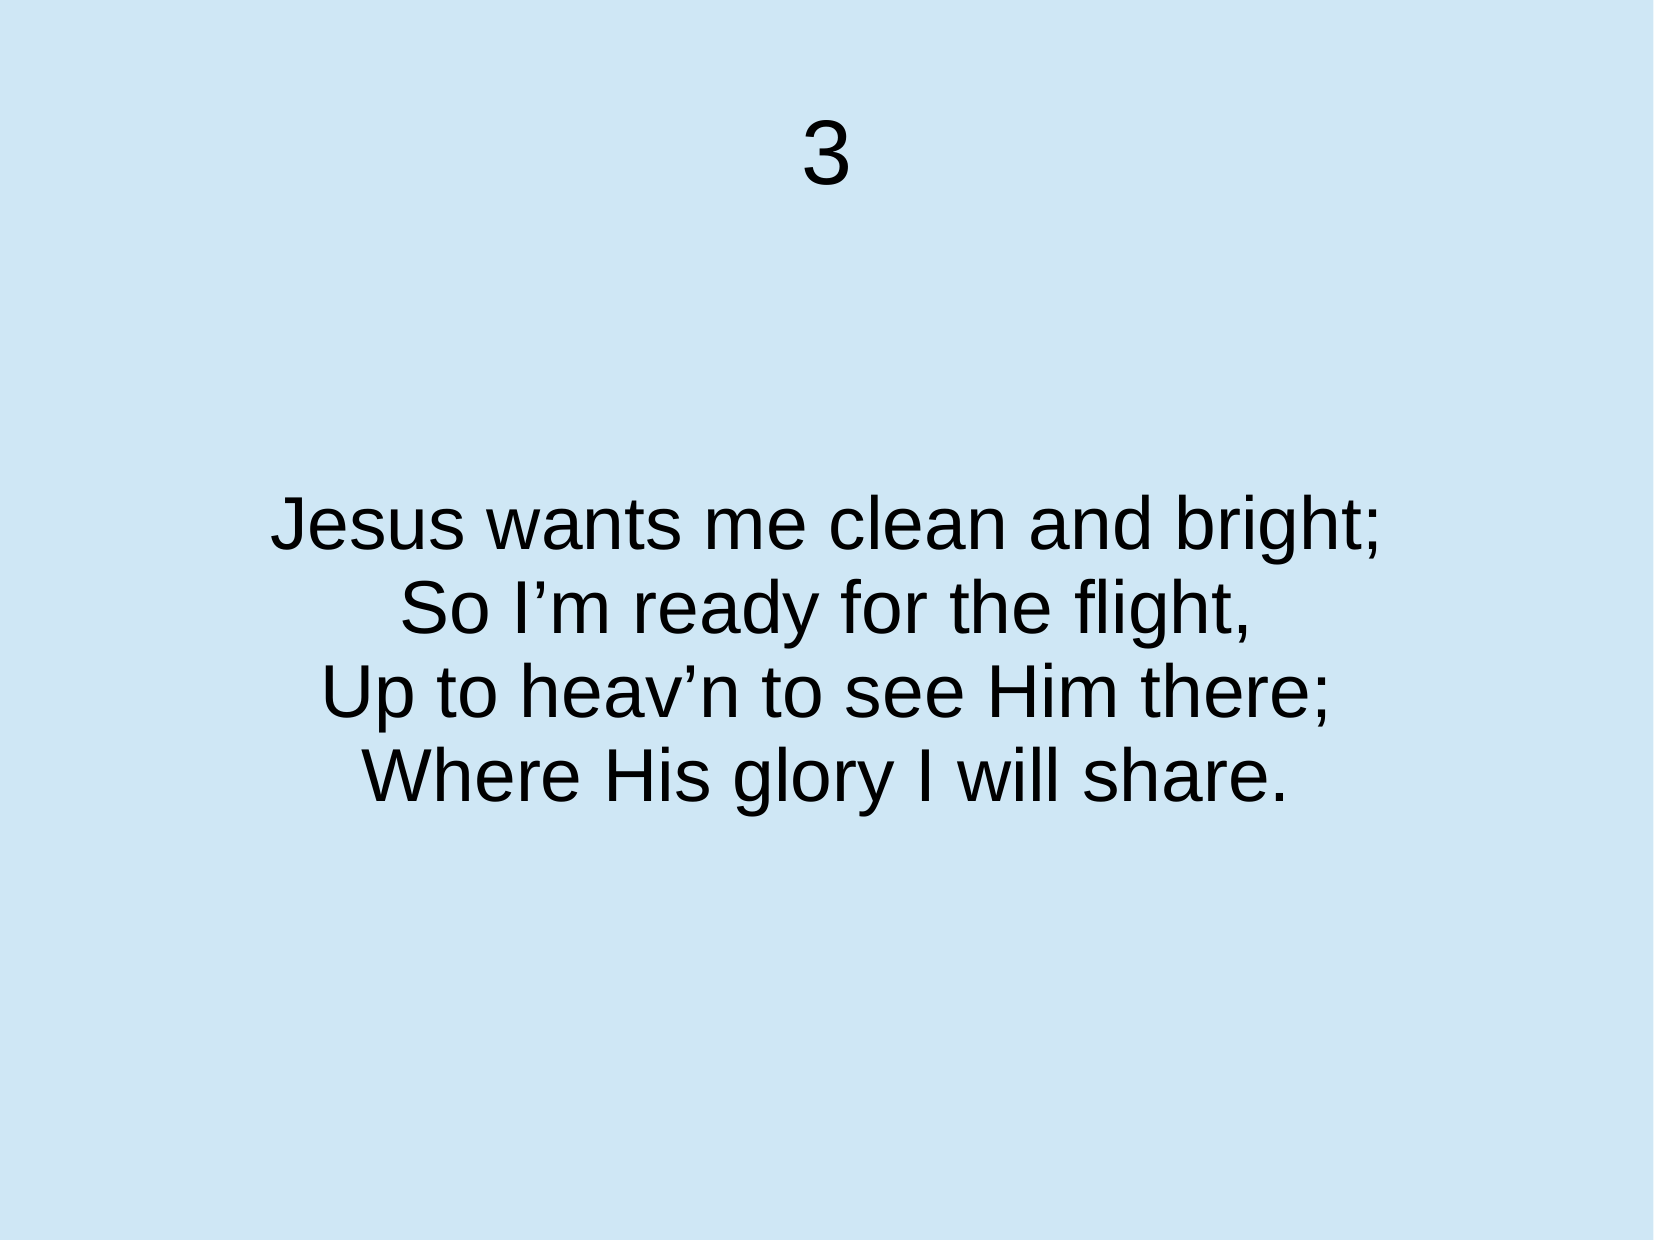

# 3
Jesus wants me clean and bright;
So I’m ready for the flight,
Up to heav’n to see Him there;
Where His glory I will share.